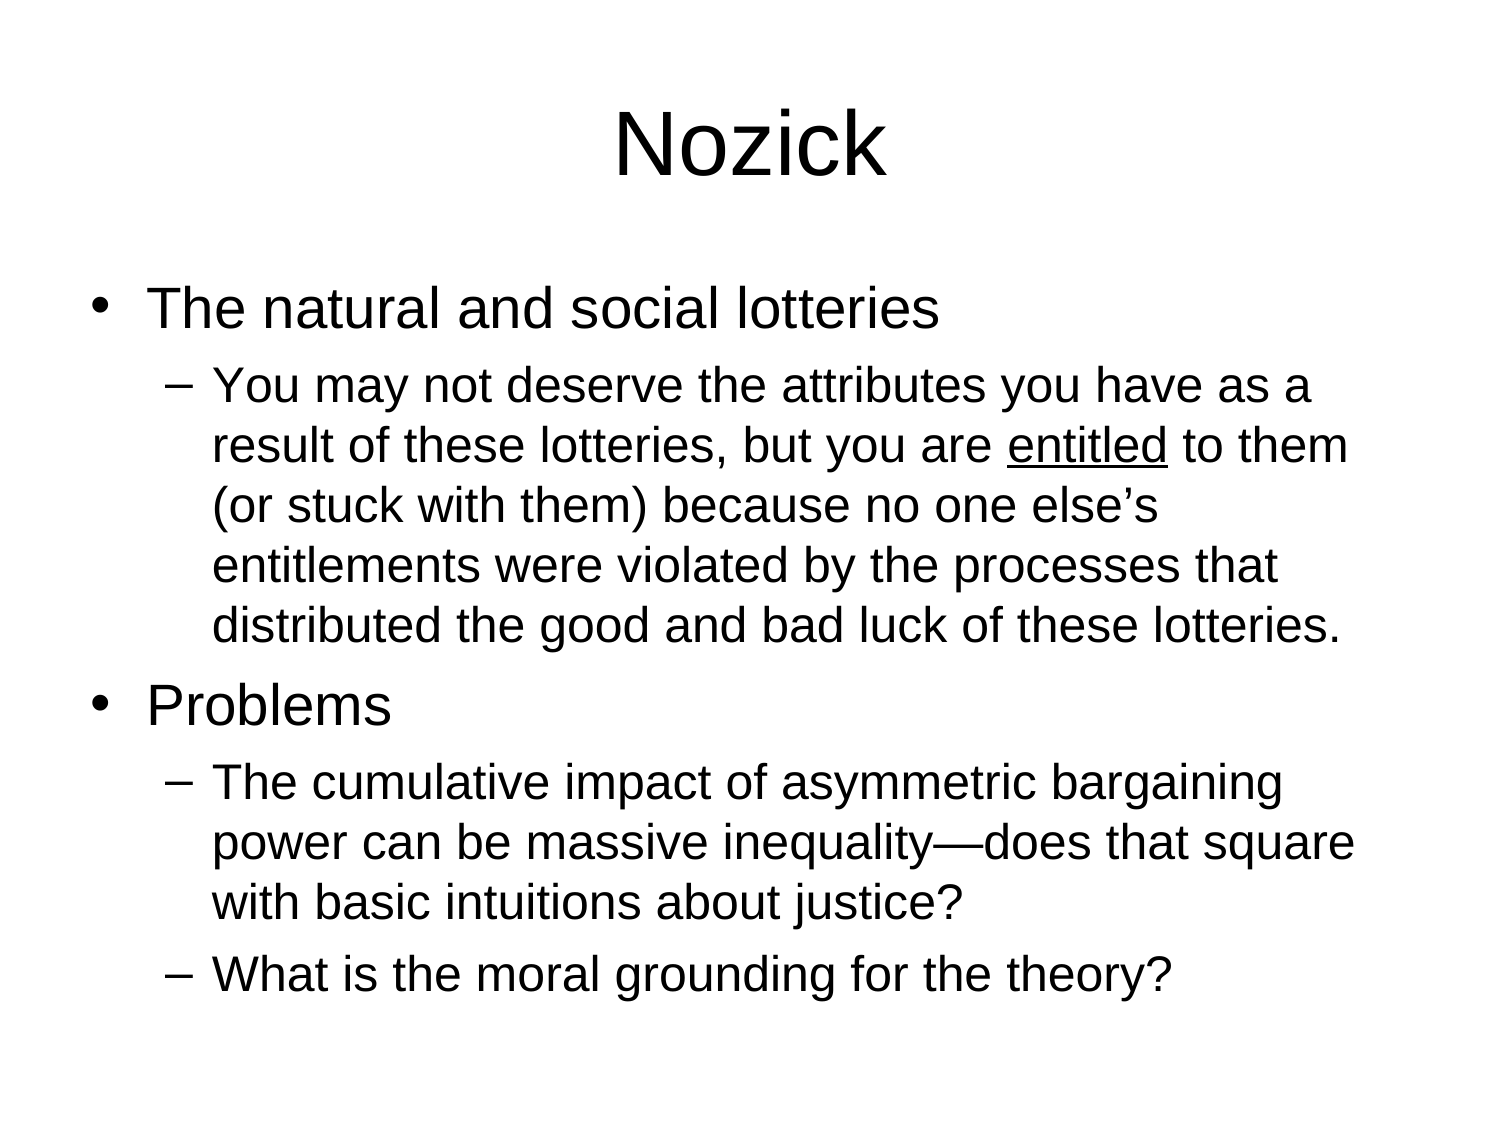

# Nozick
The natural and social lotteries
You may not deserve the attributes you have as a result of these lotteries, but you are entitled to them (or stuck with them) because no one else’s entitlements were violated by the processes that distributed the good and bad luck of these lotteries.
Problems
The cumulative impact of asymmetric bargaining power can be massive inequality—does that square with basic intuitions about justice?
What is the moral grounding for the theory?